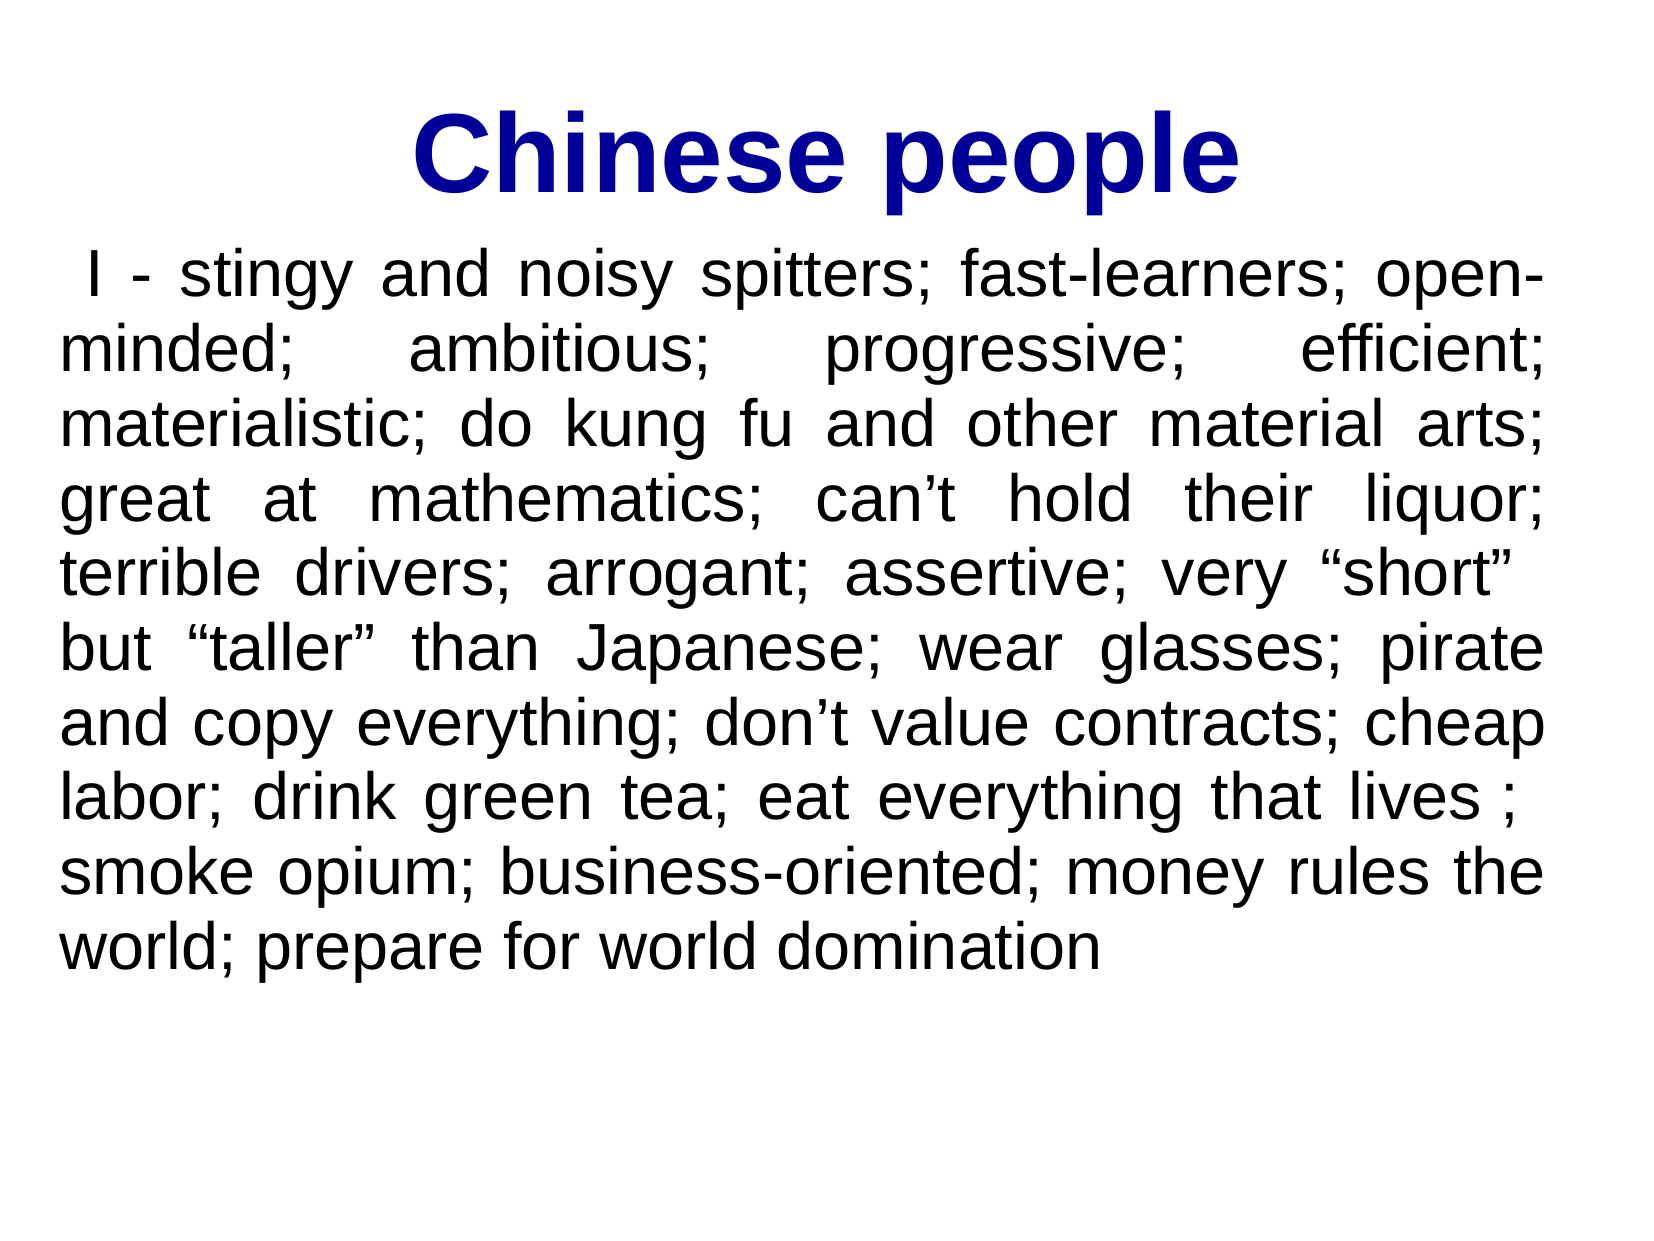

# Chinese people
 I - stingy and noisy spitters; fast-learners; open-minded; ambitious; progressive; efficient; materialistic; do kung fu and other material arts; great at mathematics; can’t hold their liquor; terrible drivers; arrogant; assertive; very “short” but “taller” than Japanese; wear glasses; pirate and copy everything; don’t value contracts; cheap labor; drink green tea; eat everything that lives ; smoke opium; business-oriented; money rules the world; prepare for world domination